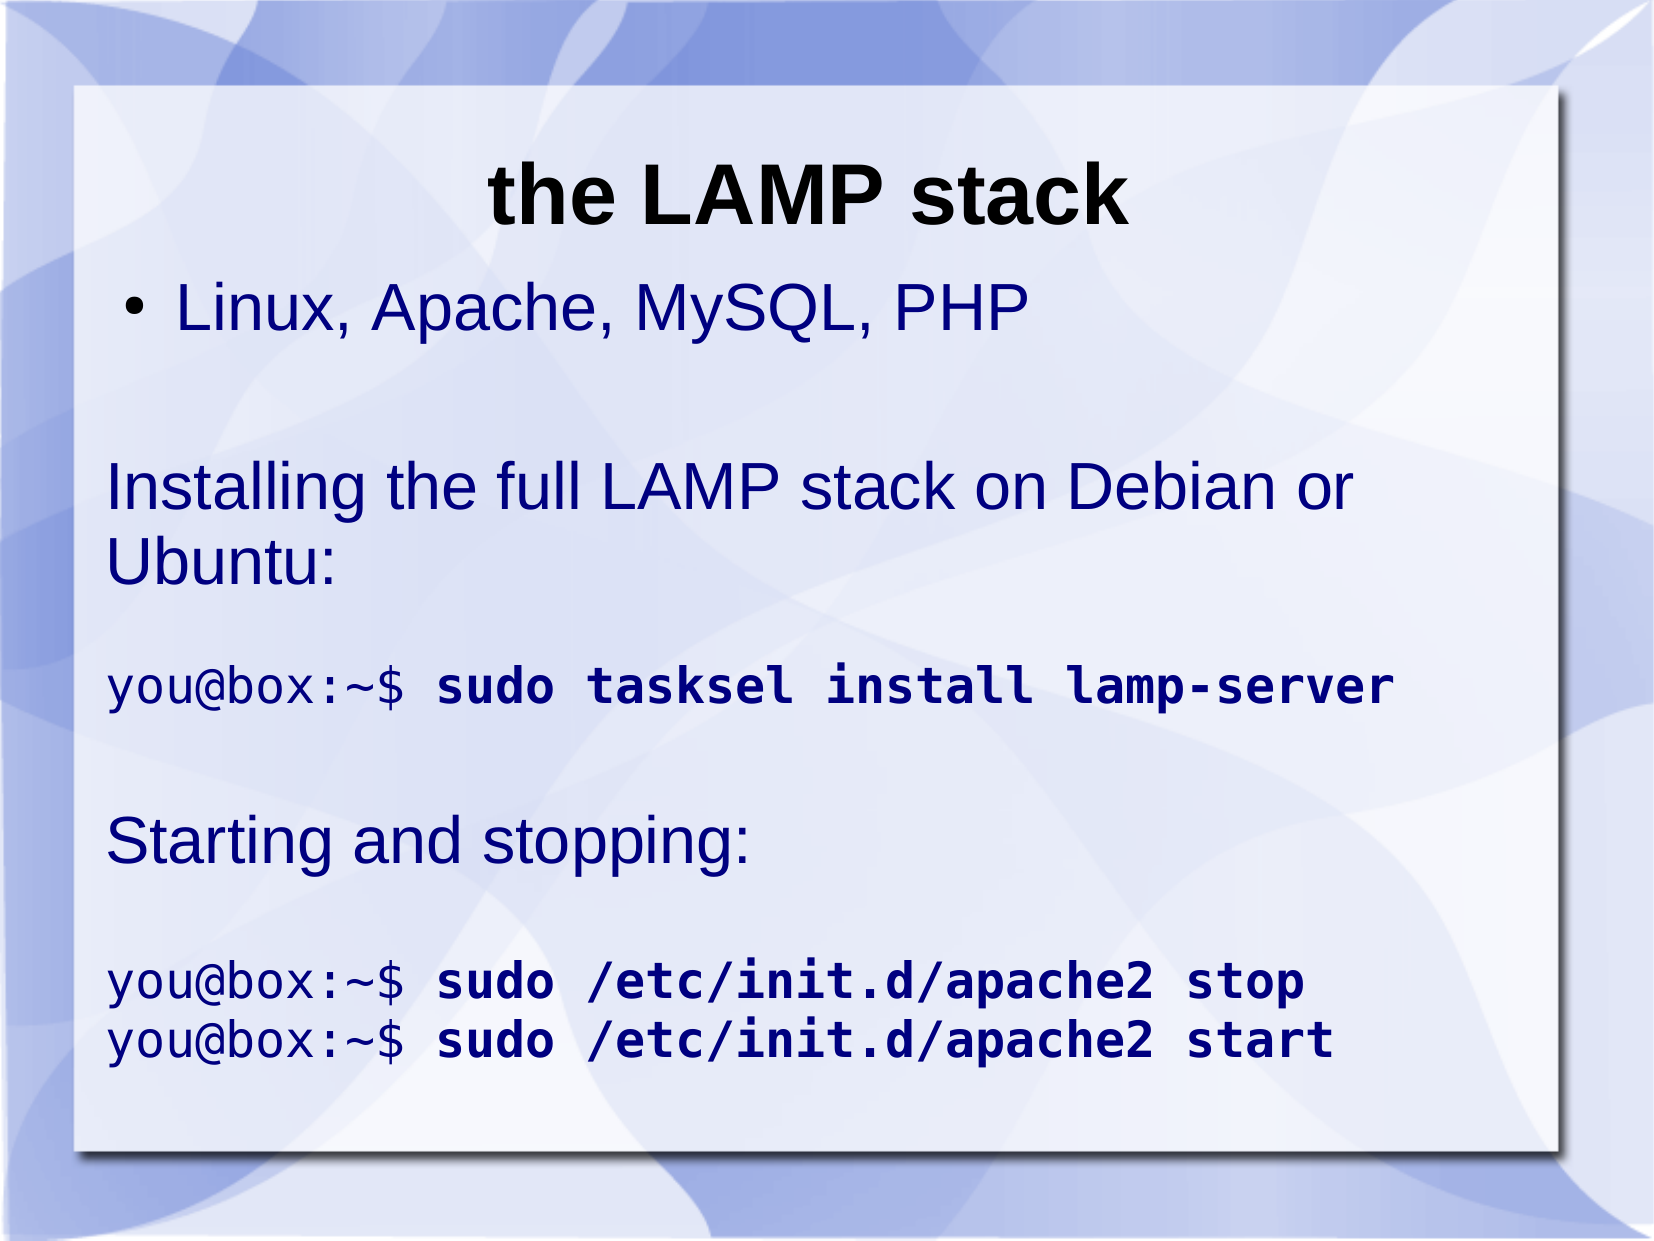

# the LAMP stack
Linux, Apache, MySQL, PHP
Installing the full LAMP stack on Debian or Ubuntu:
you@box:~$ sudo tasksel install lamp-server
Starting and stopping:
you@box:~$ sudo /etc/init.d/apache2 stop
you@box:~$ sudo /etc/init.d/apache2 start